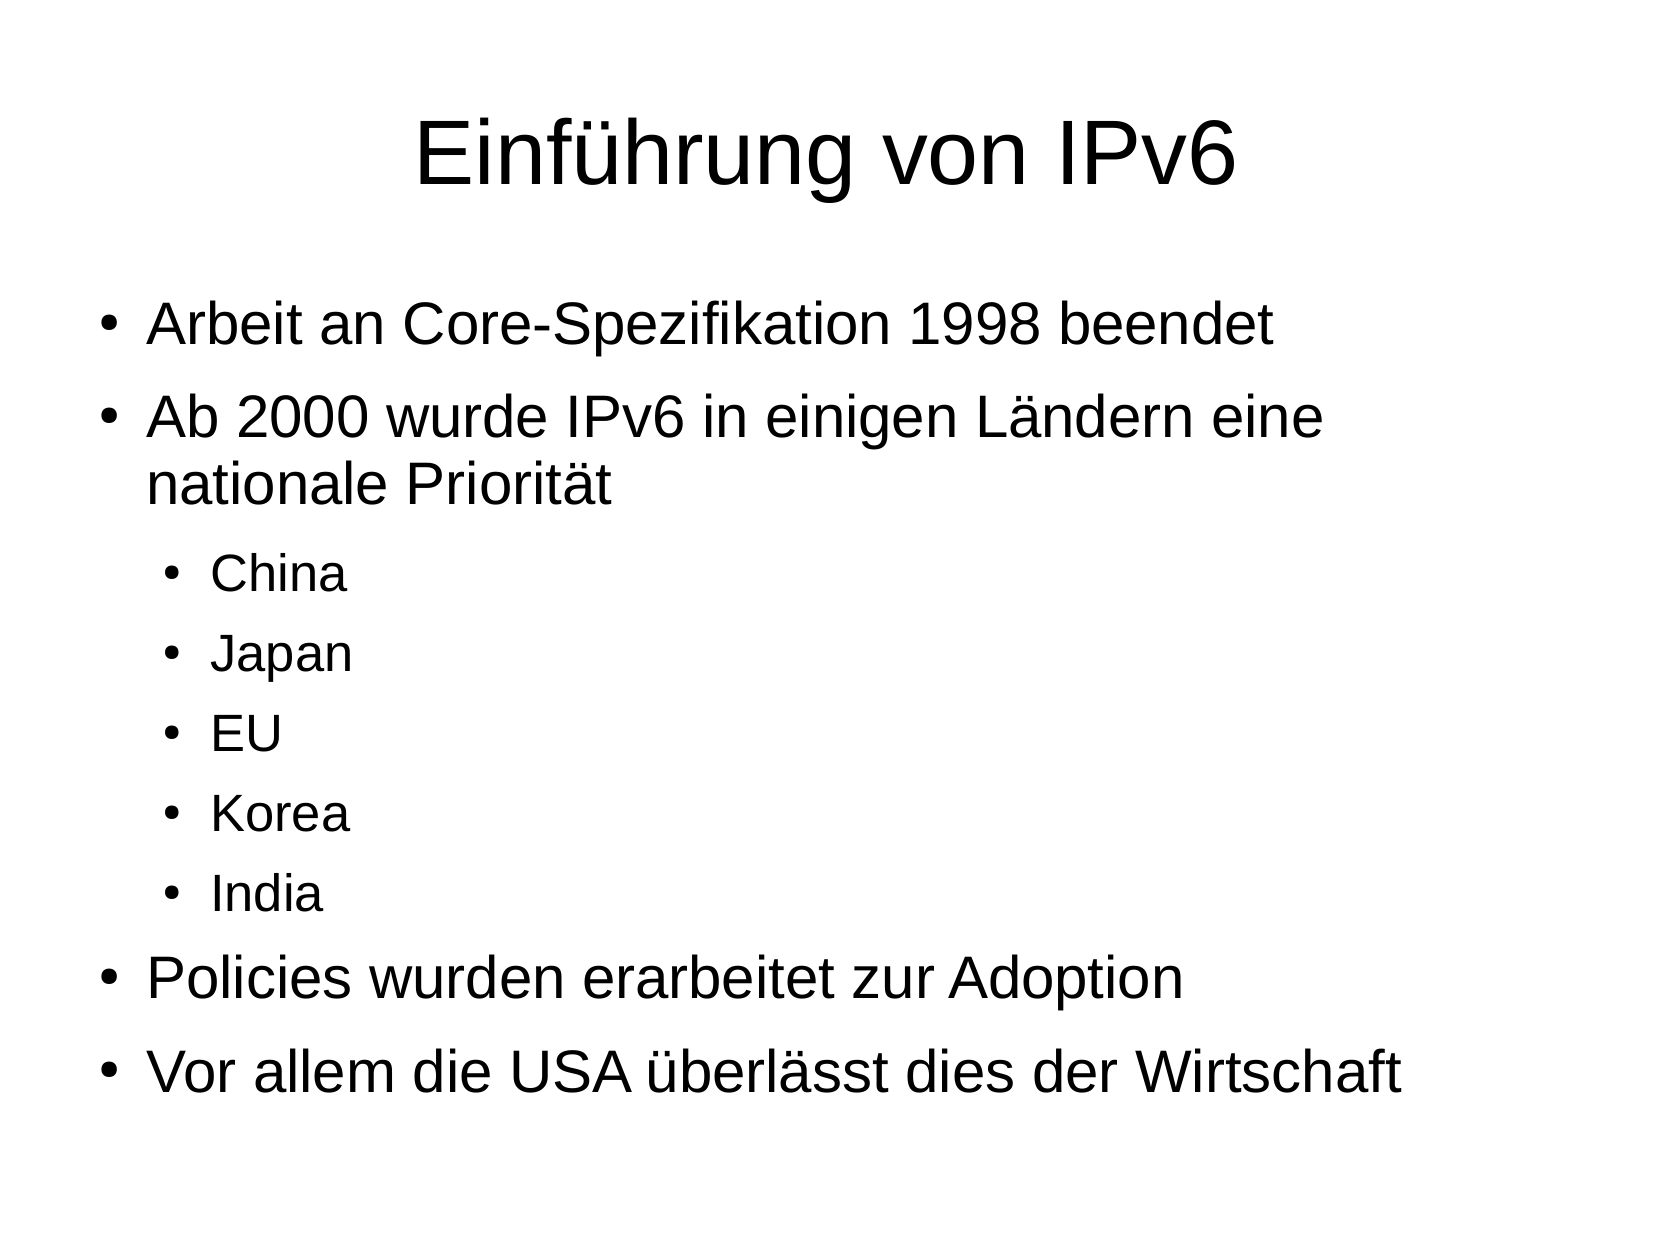

# Einführung von IPv6
Arbeit an Core-Spezifikation 1998 beendet
Ab 2000 wurde IPv6 in einigen Ländern eine nationale Priorität
China
Japan
EU
Korea
India
Policies wurden erarbeitet zur Adoption
Vor allem die USA überlässt dies der Wirtschaft